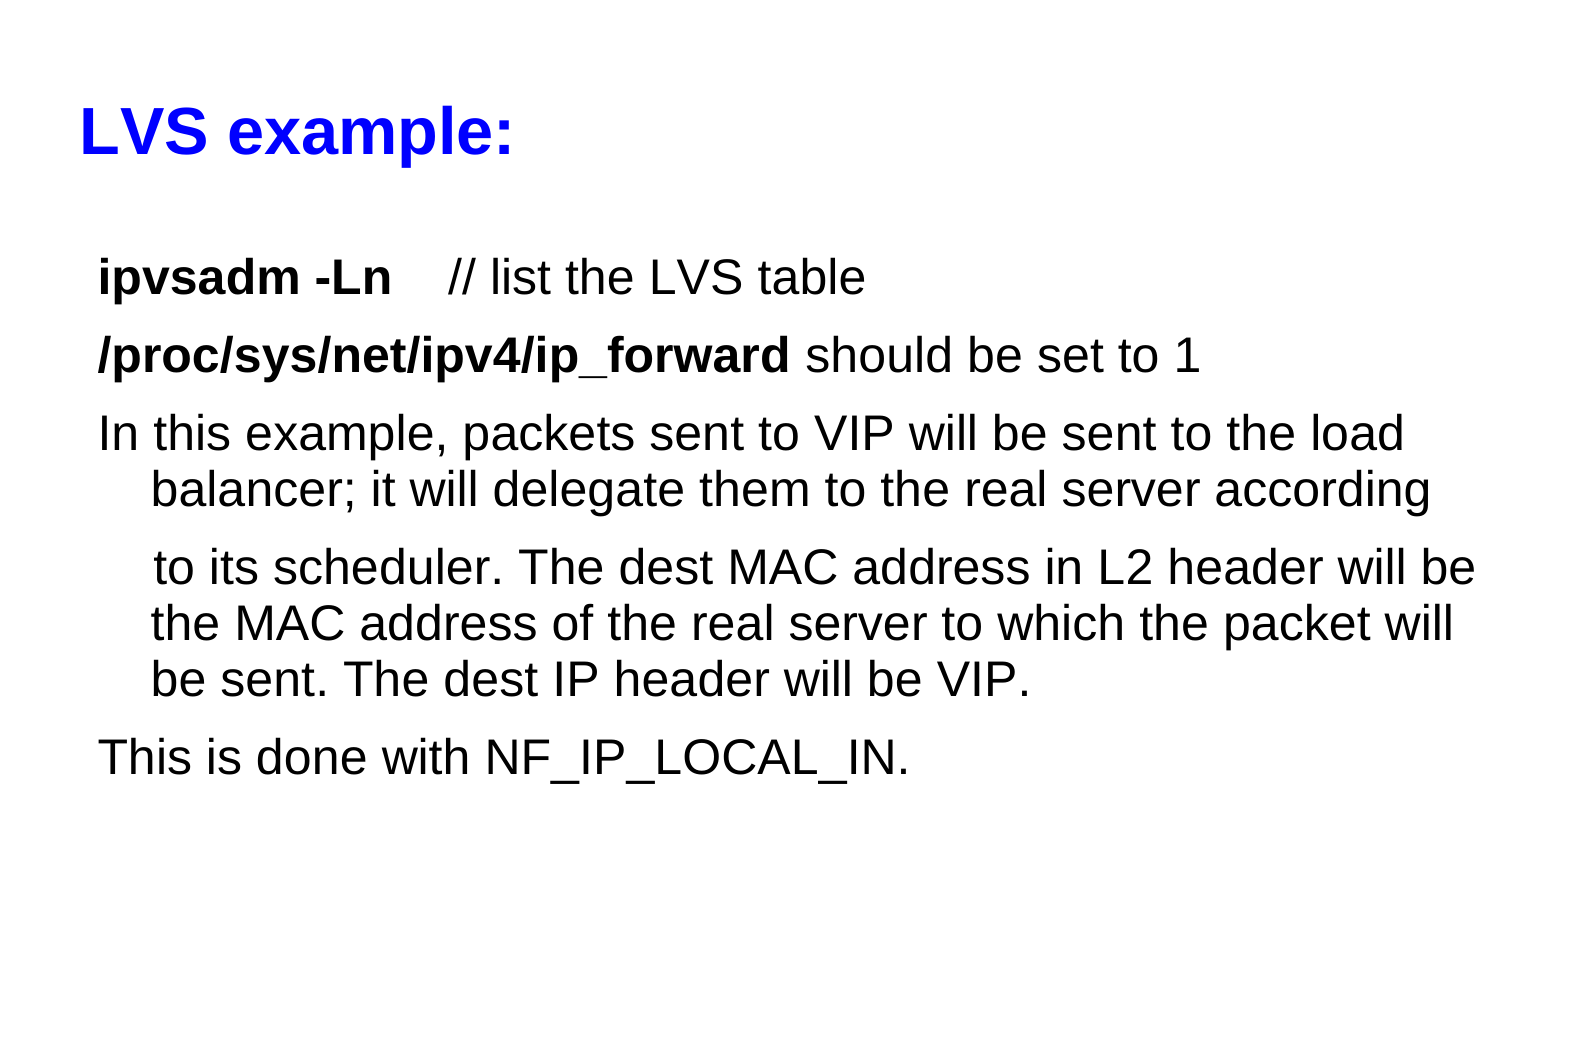

# LVS example:
ipvsadm -Ln // list the LVS table
/proc/sys/net/ipv4/ip_forward should be set to 1
In this example, packets sent to VIP will be sent to the load balancer; it will delegate them to the real server according
 to its scheduler. The dest MAC address in L2 header will be the MAC address of the real server to which the packet will be sent. The dest IP header will be VIP.
This is done with NF_IP_LOCAL_IN.